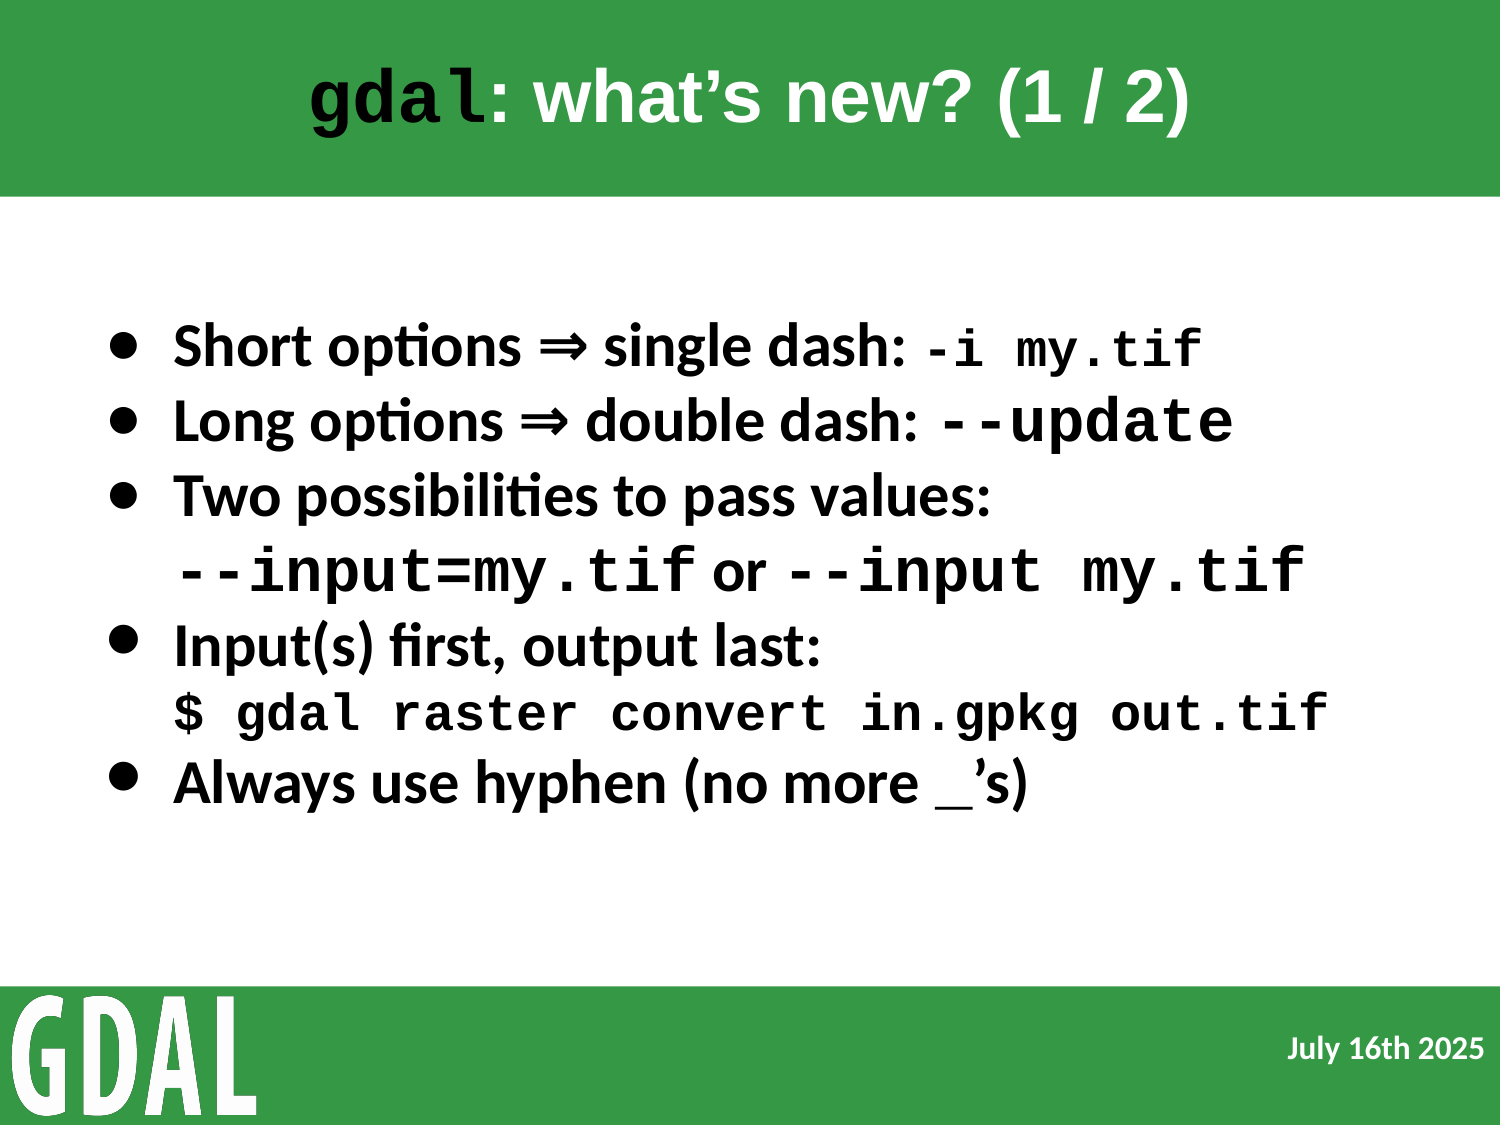

# gdal: what’s new? (1 / 2)
Short options ⇒ single dash: -i my.tif
Long options ⇒ double dash: --update
Two possibilities to pass values:
--input=my.tif or --input my.tif
Input(s) first, output last:
$ gdal raster convert in.gpkg out.tif
Always use hyphen (no more _’s)